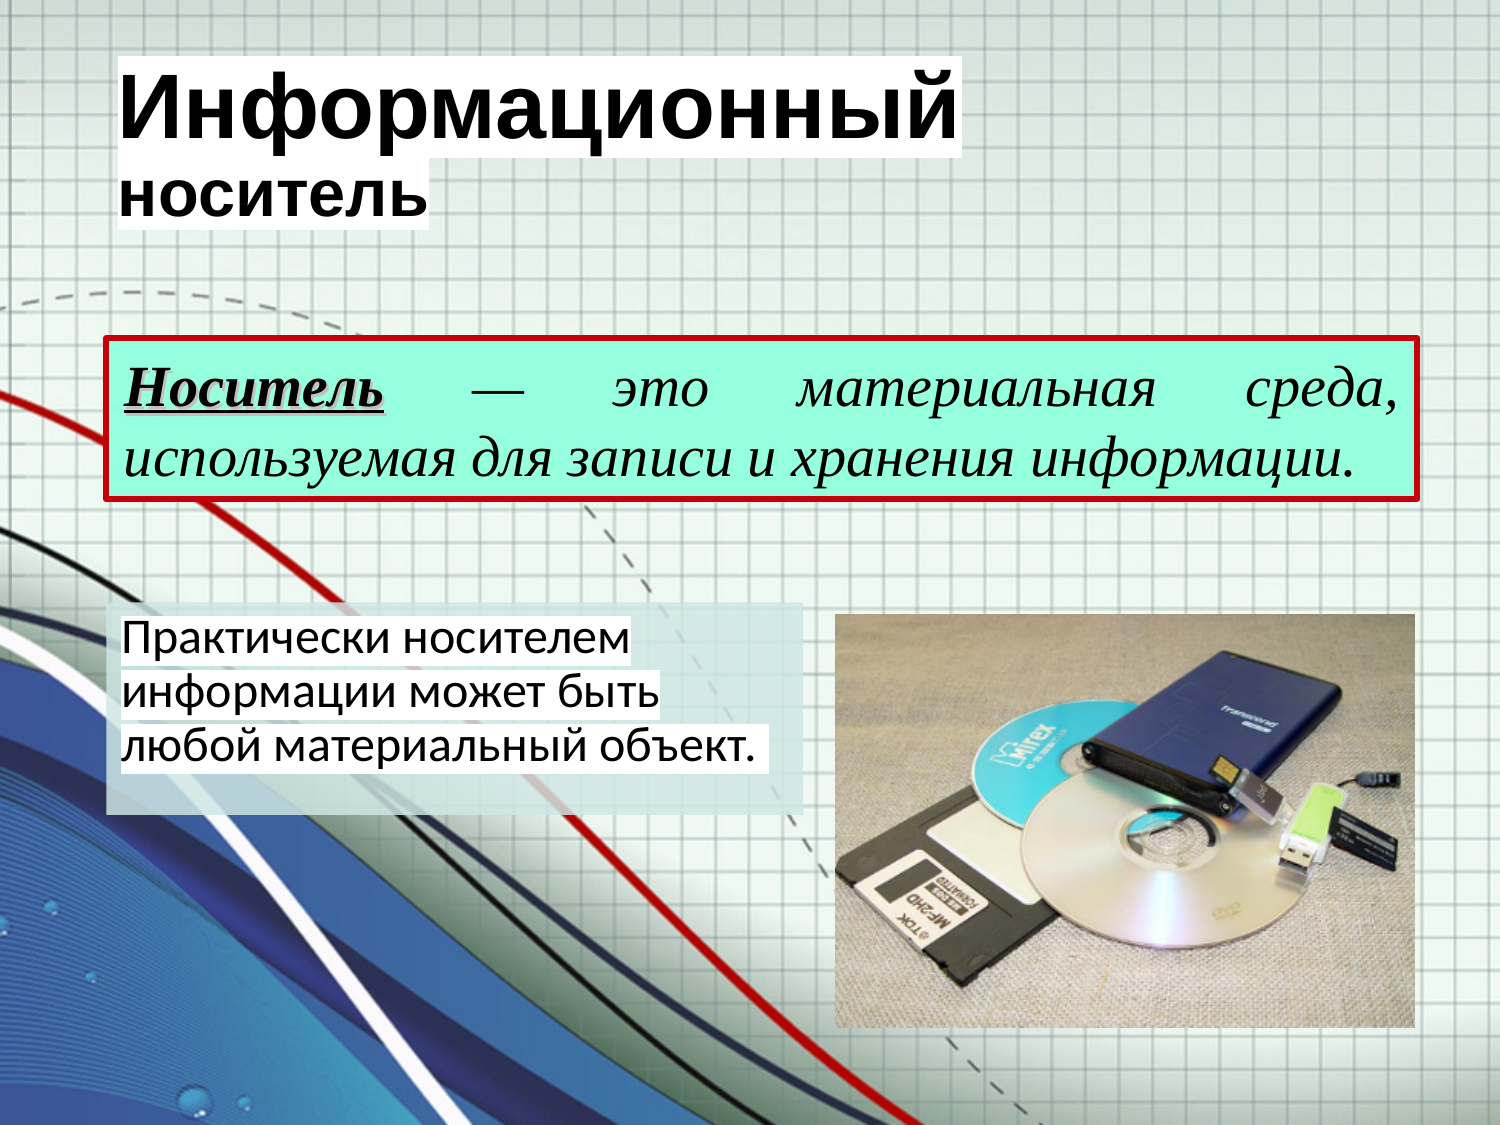

# Информационный носитель
Носитель — это материальная среда, используемая для записи и хранения информации.
Практически носителем информации может быть любой материальный объект.